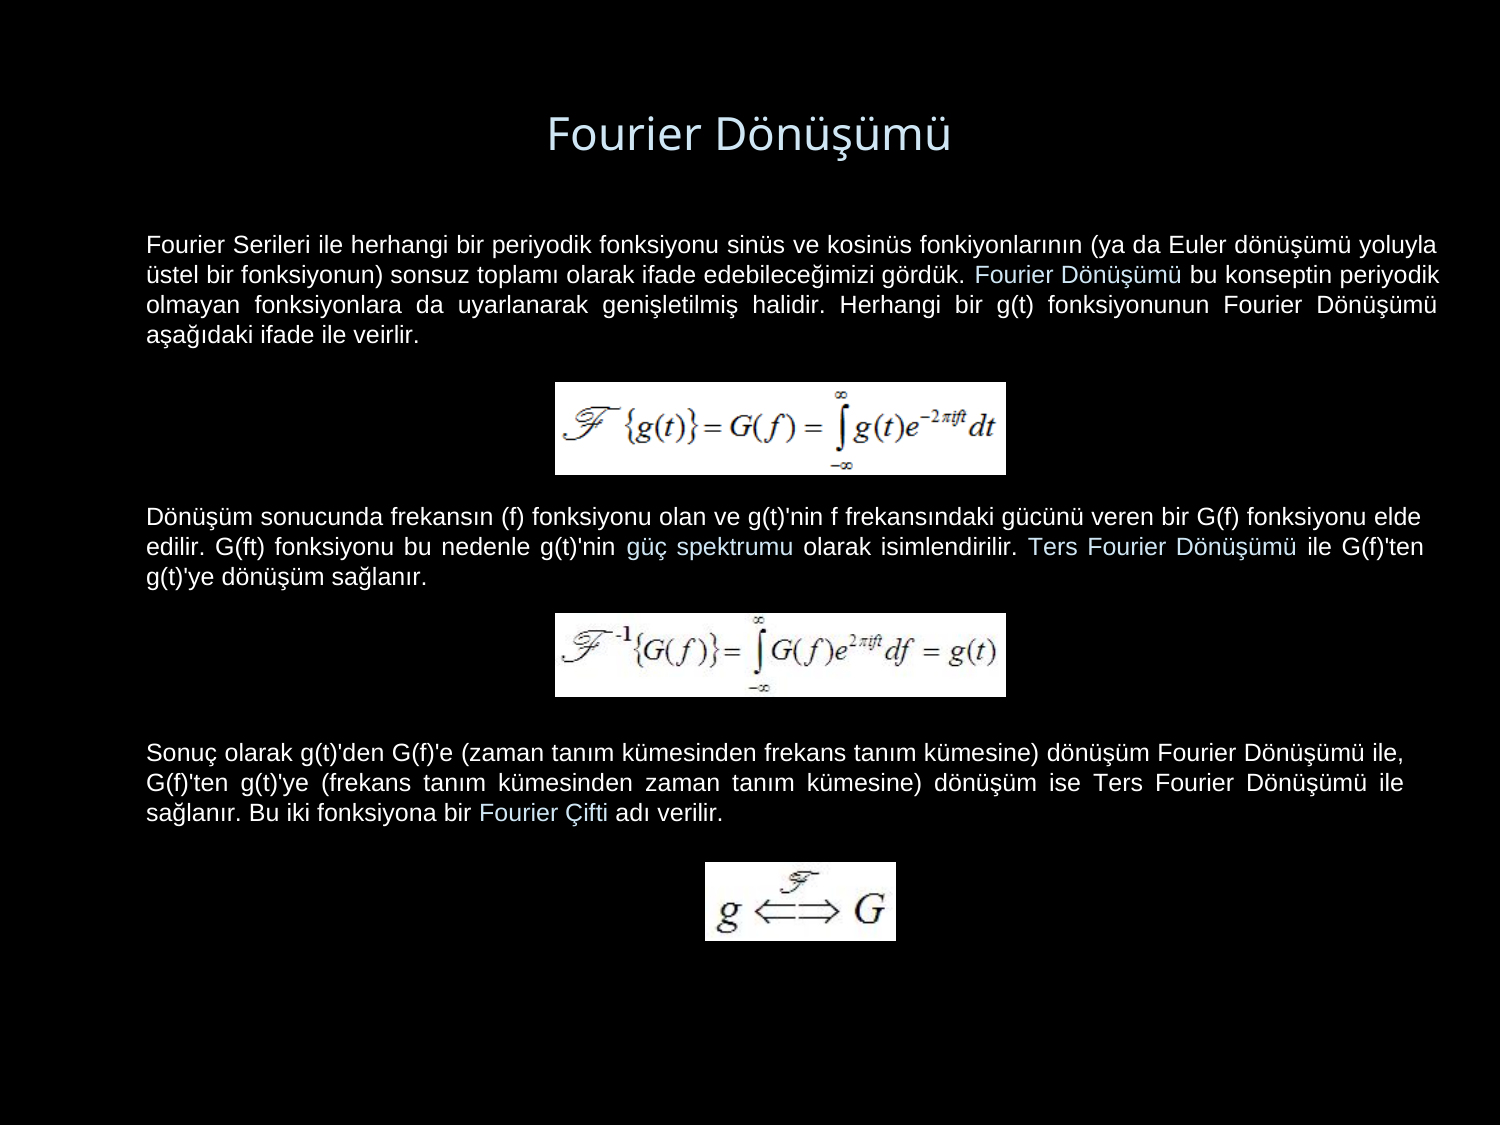

# Fourier Dönüşümü
Fourier Serileri ile herhangi bir periyodik fonksiyonu sinüs ve kosinüs fonkiyonlarının (ya da Euler dönüşümü yoluyla üstel bir fonksiyonun) sonsuz toplamı olarak ifade edebileceğimizi gördük. Fourier Dönüşümü bu konseptin periyodik olmayan fonksiyonlara da uyarlanarak genişletilmiş halidir. Herhangi bir g(t) fonksiyonunun Fourier Dönüşümü aşağıdaki ifade ile veirlir.
Dönüşüm sonucunda frekansın (f) fonksiyonu olan ve g(t)'nin f frekansındaki gücünü veren bir G(f) fonksiyonu elde edilir. G(ft) fonksiyonu bu nedenle g(t)'nin güç spektrumu olarak isimlendirilir. Ters Fourier Dönüşümü ile G(f)'ten g(t)'ye dönüşüm sağlanır.
Sonuç olarak g(t)'den G(f)'e (zaman tanım kümesinden frekans tanım kümesine) dönüşüm Fourier Dönüşümü ile, G(f)'ten g(t)'ye (frekans tanım kümesinden zaman tanım kümesine) dönüşüm ise Ters Fourier Dönüşümü ile sağlanır. Bu iki fonksiyona bir Fourier Çifti adı verilir.